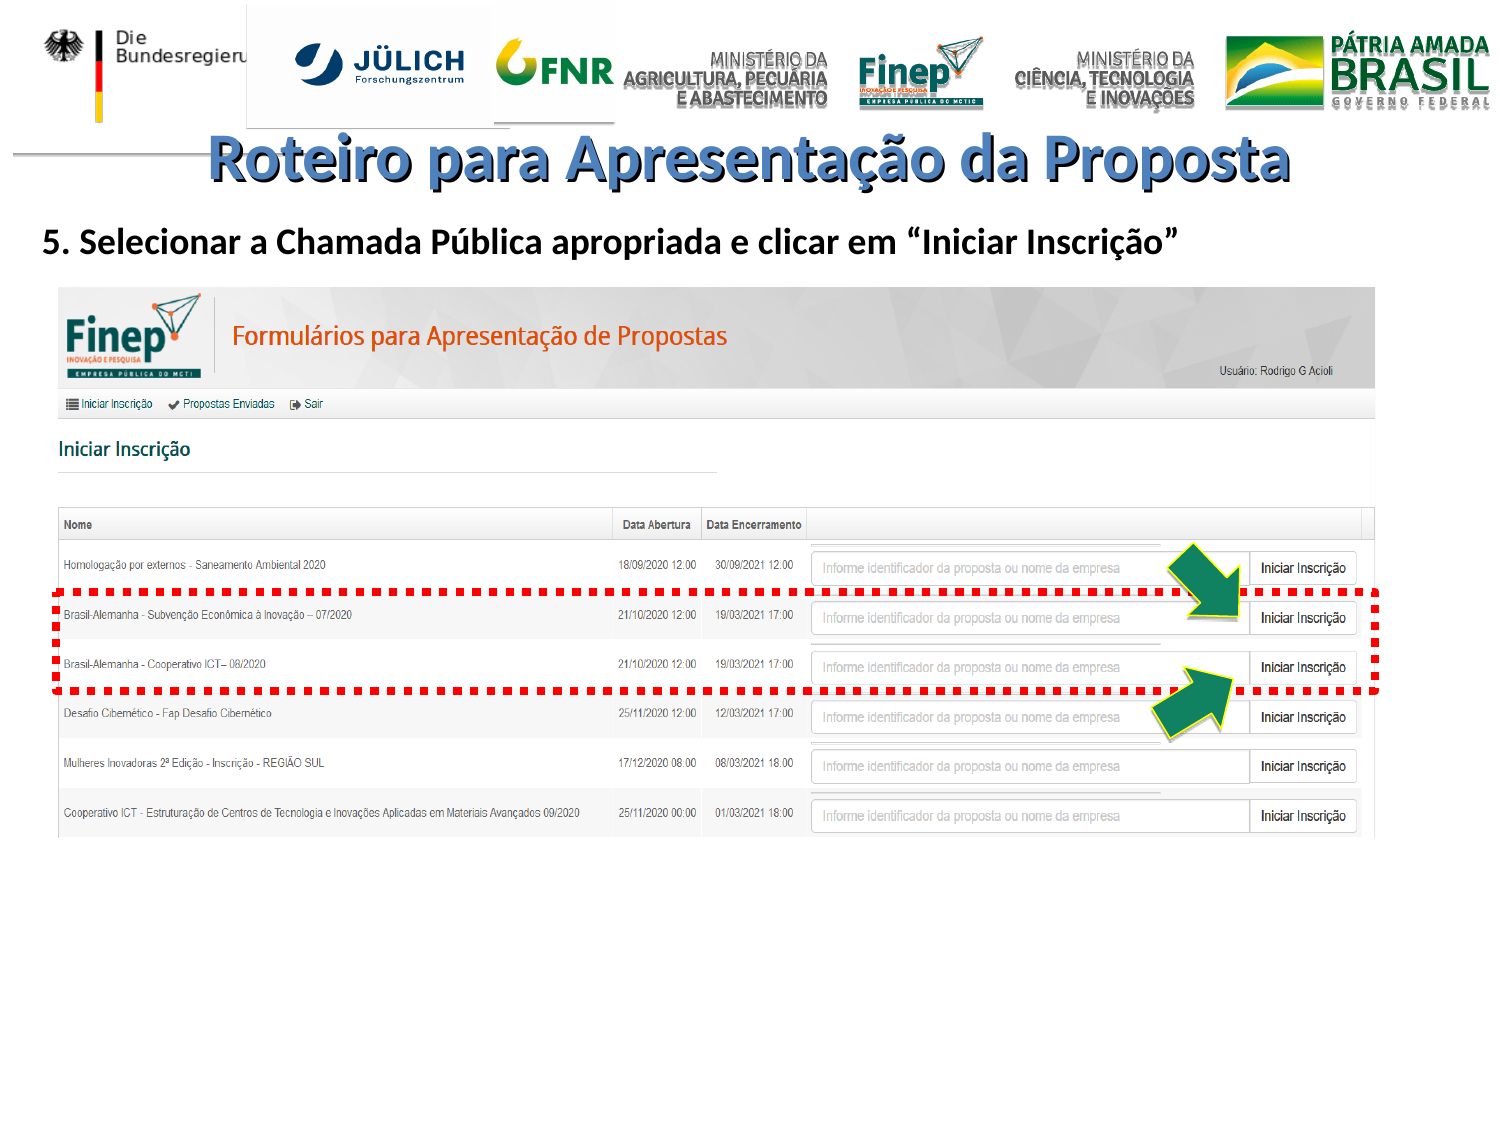

Roteiro para Apresentação da Proposta
5. Selecionar a Chamada Pública apropriada e clicar em “Iniciar Inscrição”